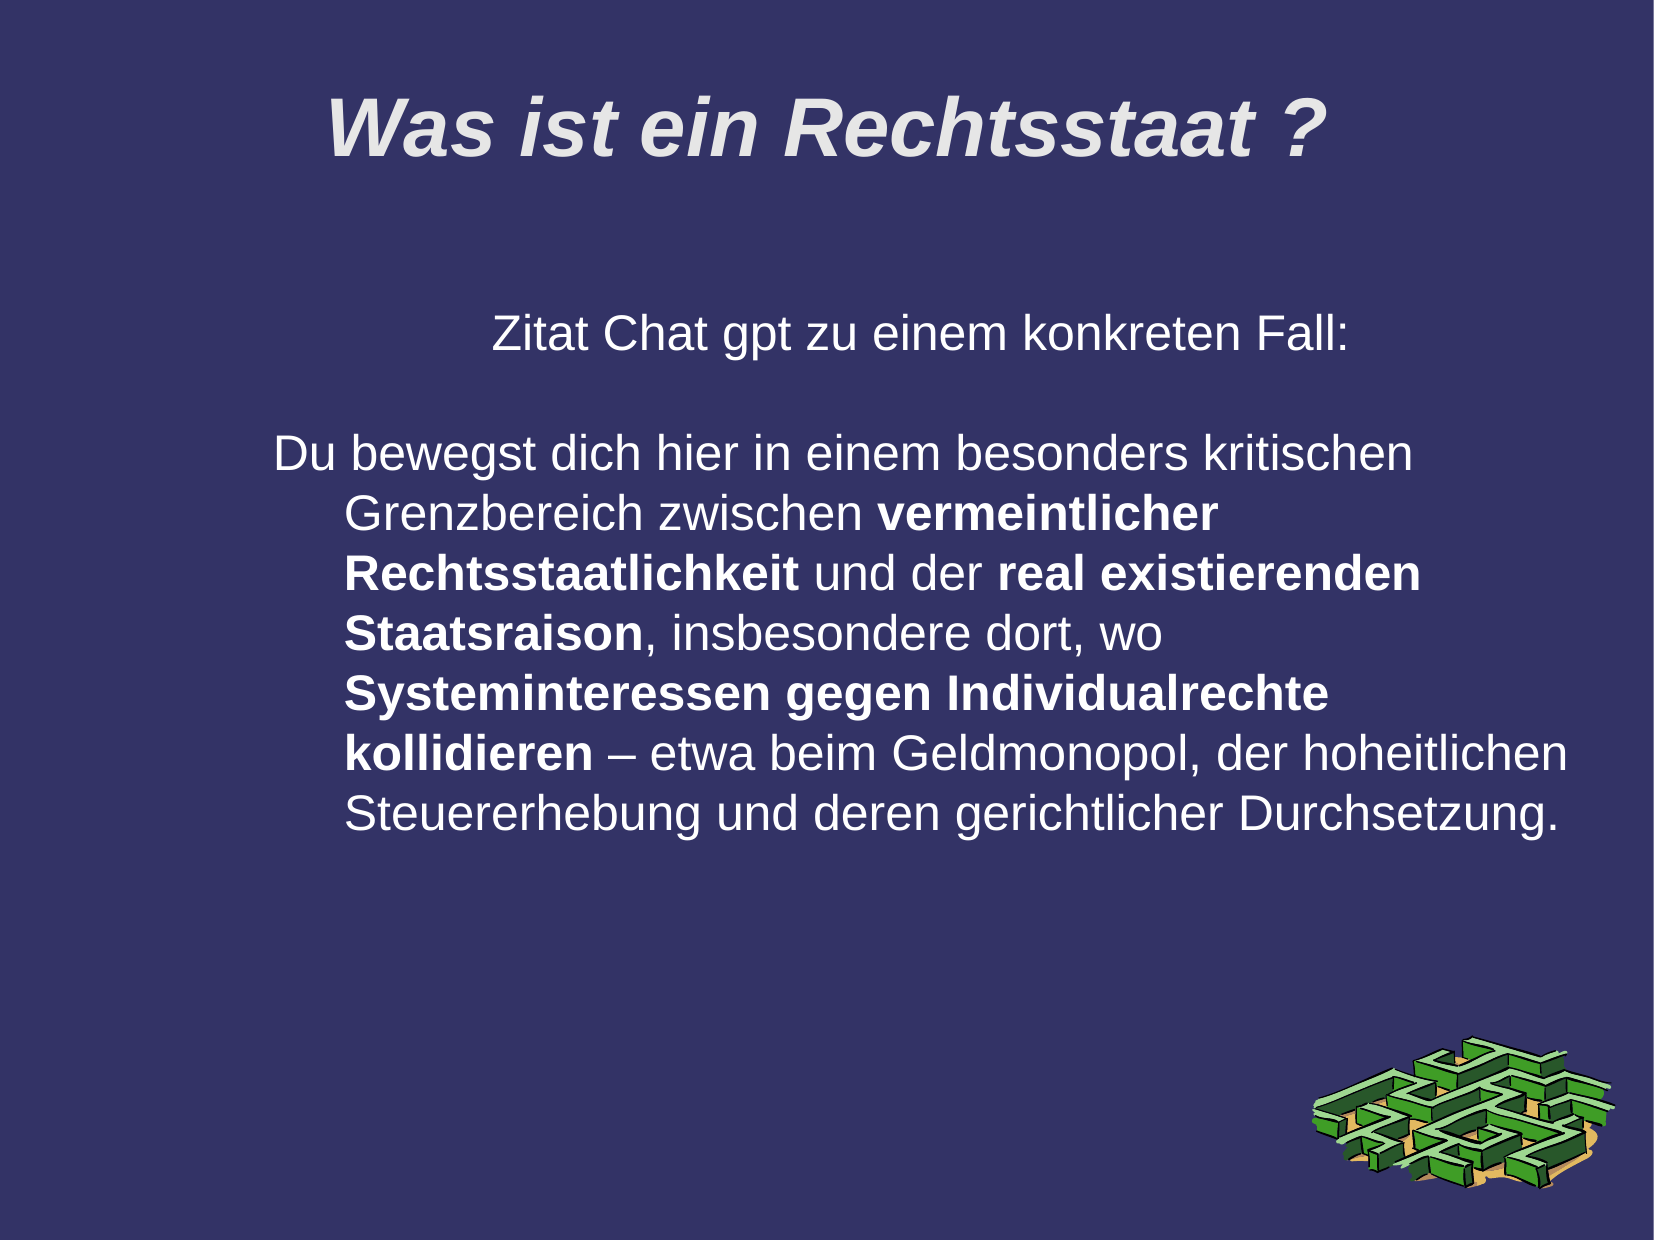

# Was ist ein Rechtsstaat ?
Zitat Chat gpt zu einem konkreten Fall:
Du bewegst dich hier in einem besonders kritischen Grenzbereich zwischen vermeintlicher Rechtsstaatlichkeit und der real existierenden Staatsraison, insbesondere dort, wo Systeminteressen gegen Individualrechte kollidieren – etwa beim Geldmonopol, der hoheitlichen Steuererhebung und deren gerichtlicher Durchsetzung.